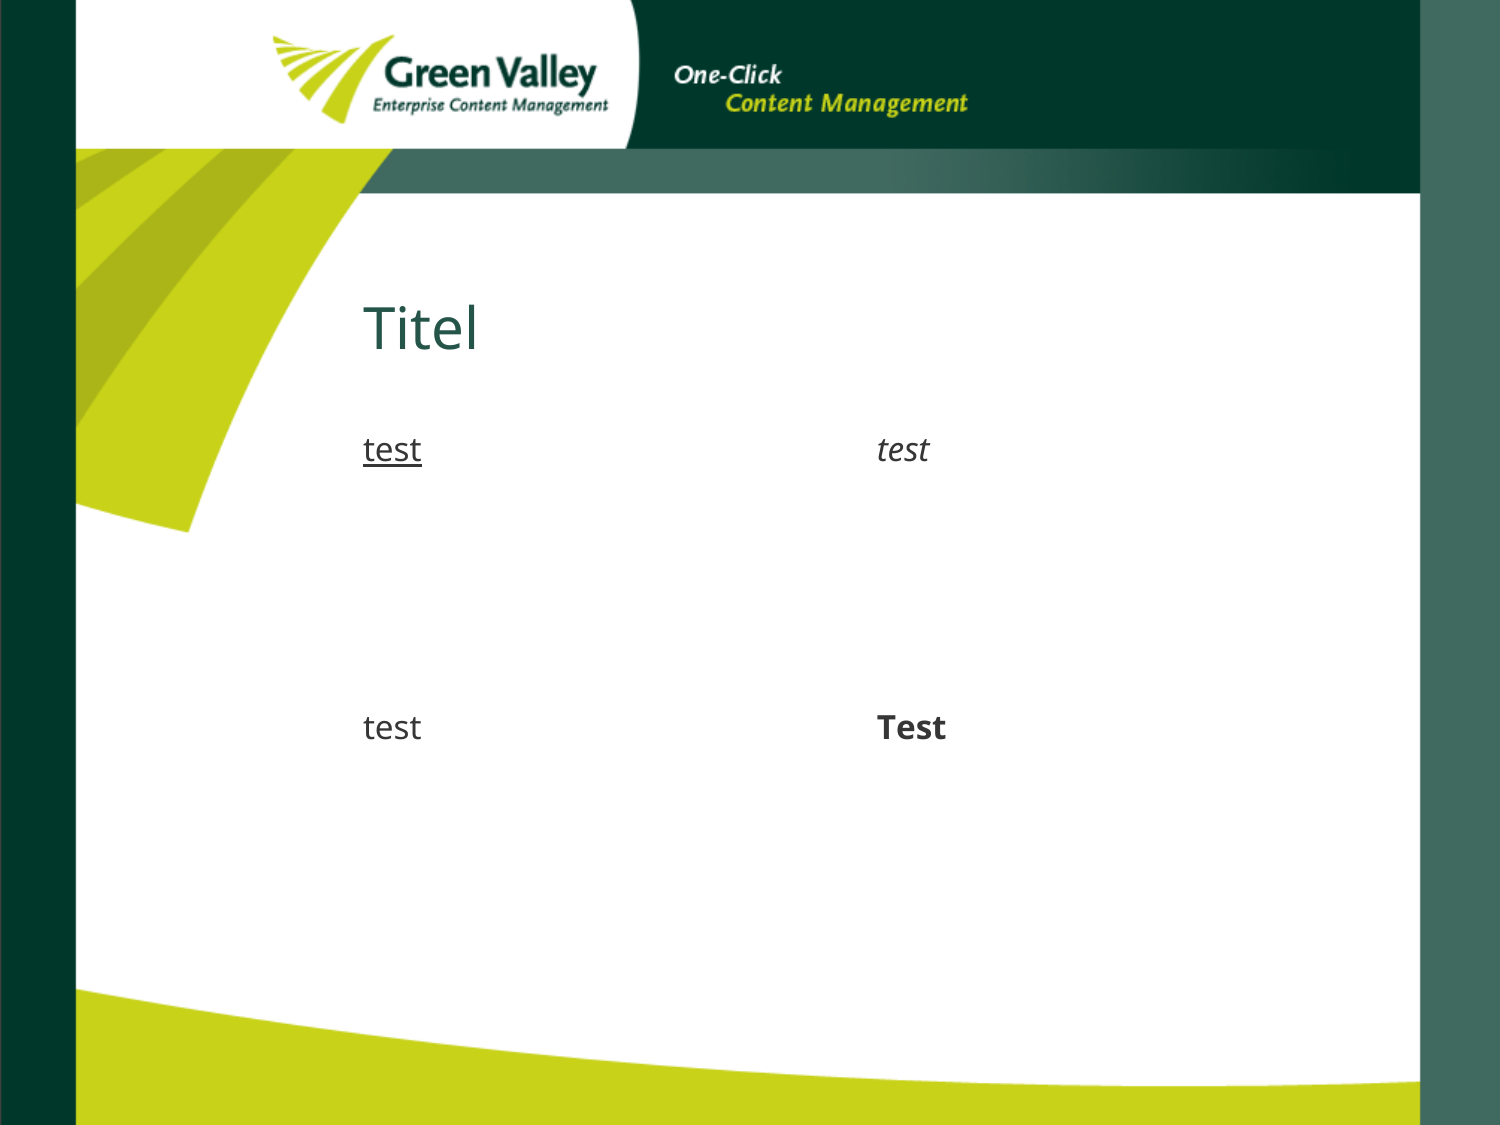

# Titel
| test | test |
| --- | --- |
| test | Test |